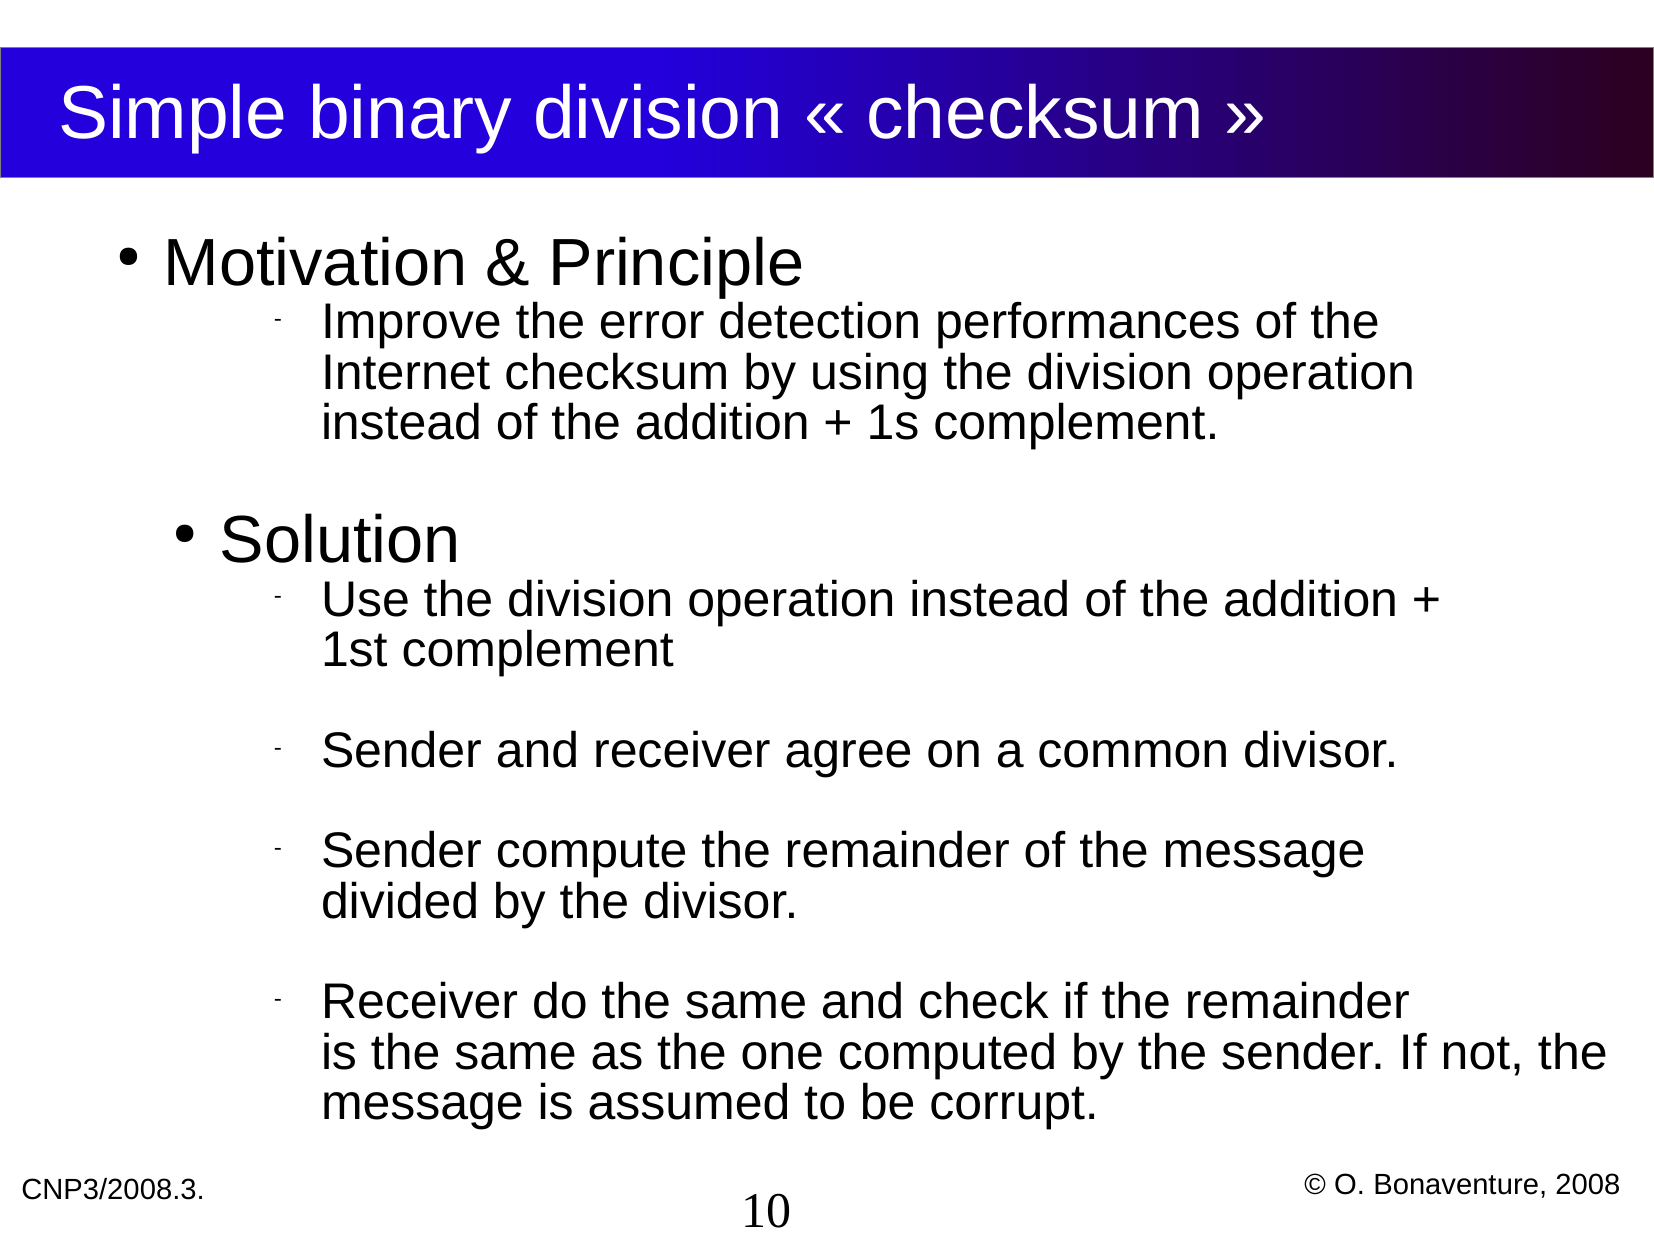

# Simple binary division « checksum »
Motivation & Principle
Improve the error detection performances of the
Internet checksum by using the division operation
instead of the addition + 1s complement.
Solution
Use the division operation instead of the addition +
1st complement
Sender and receiver agree on a common divisor.
Sender compute the remainder of the message
divided by the divisor.
Receiver do the same and check if the remainder
is the same as the one computed by the sender. If not, the
message is assumed to be corrupt.
© O. Bonaventure, 2008
CNP3/2008.3.